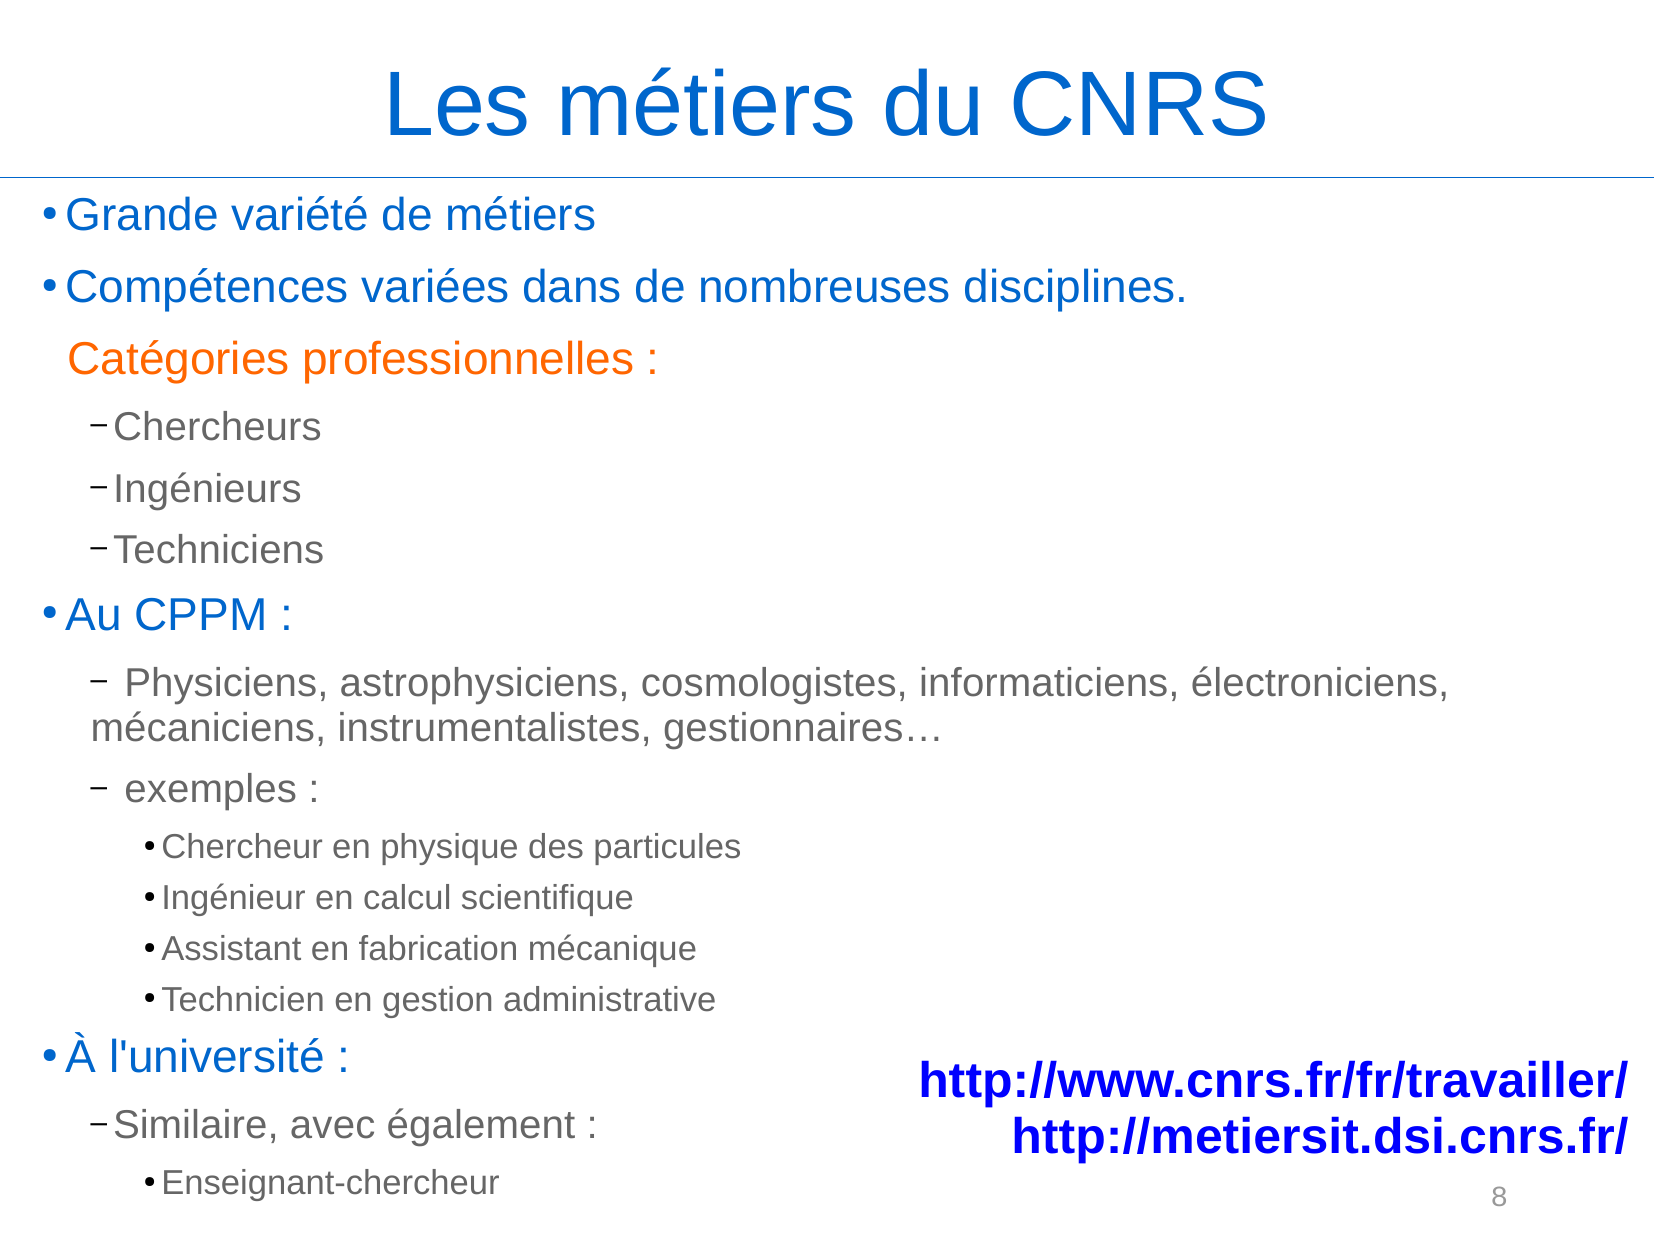

# Les métiers du CNRS
 Grande variété de métiers
 Compétences variées dans de nombreuses disciplines.
 Catégories professionnelles :
 Chercheurs
 Ingénieurs
 Techniciens
 Au CPPM :
 Physiciens, astrophysiciens, cosmologistes, informaticiens, électroniciens, mécaniciens, instrumentalistes, gestionnaires…
 exemples :
 Chercheur en physique des particules
 Ingénieur en calcul scientifique
 Assistant en fabrication mécanique
 Technicien en gestion administrative
 À l'université :
 Similaire, avec également :
 Enseignant-chercheur
http://www.cnrs.fr/fr/travailler/
http://metiersit.dsi.cnrs.fr/
8